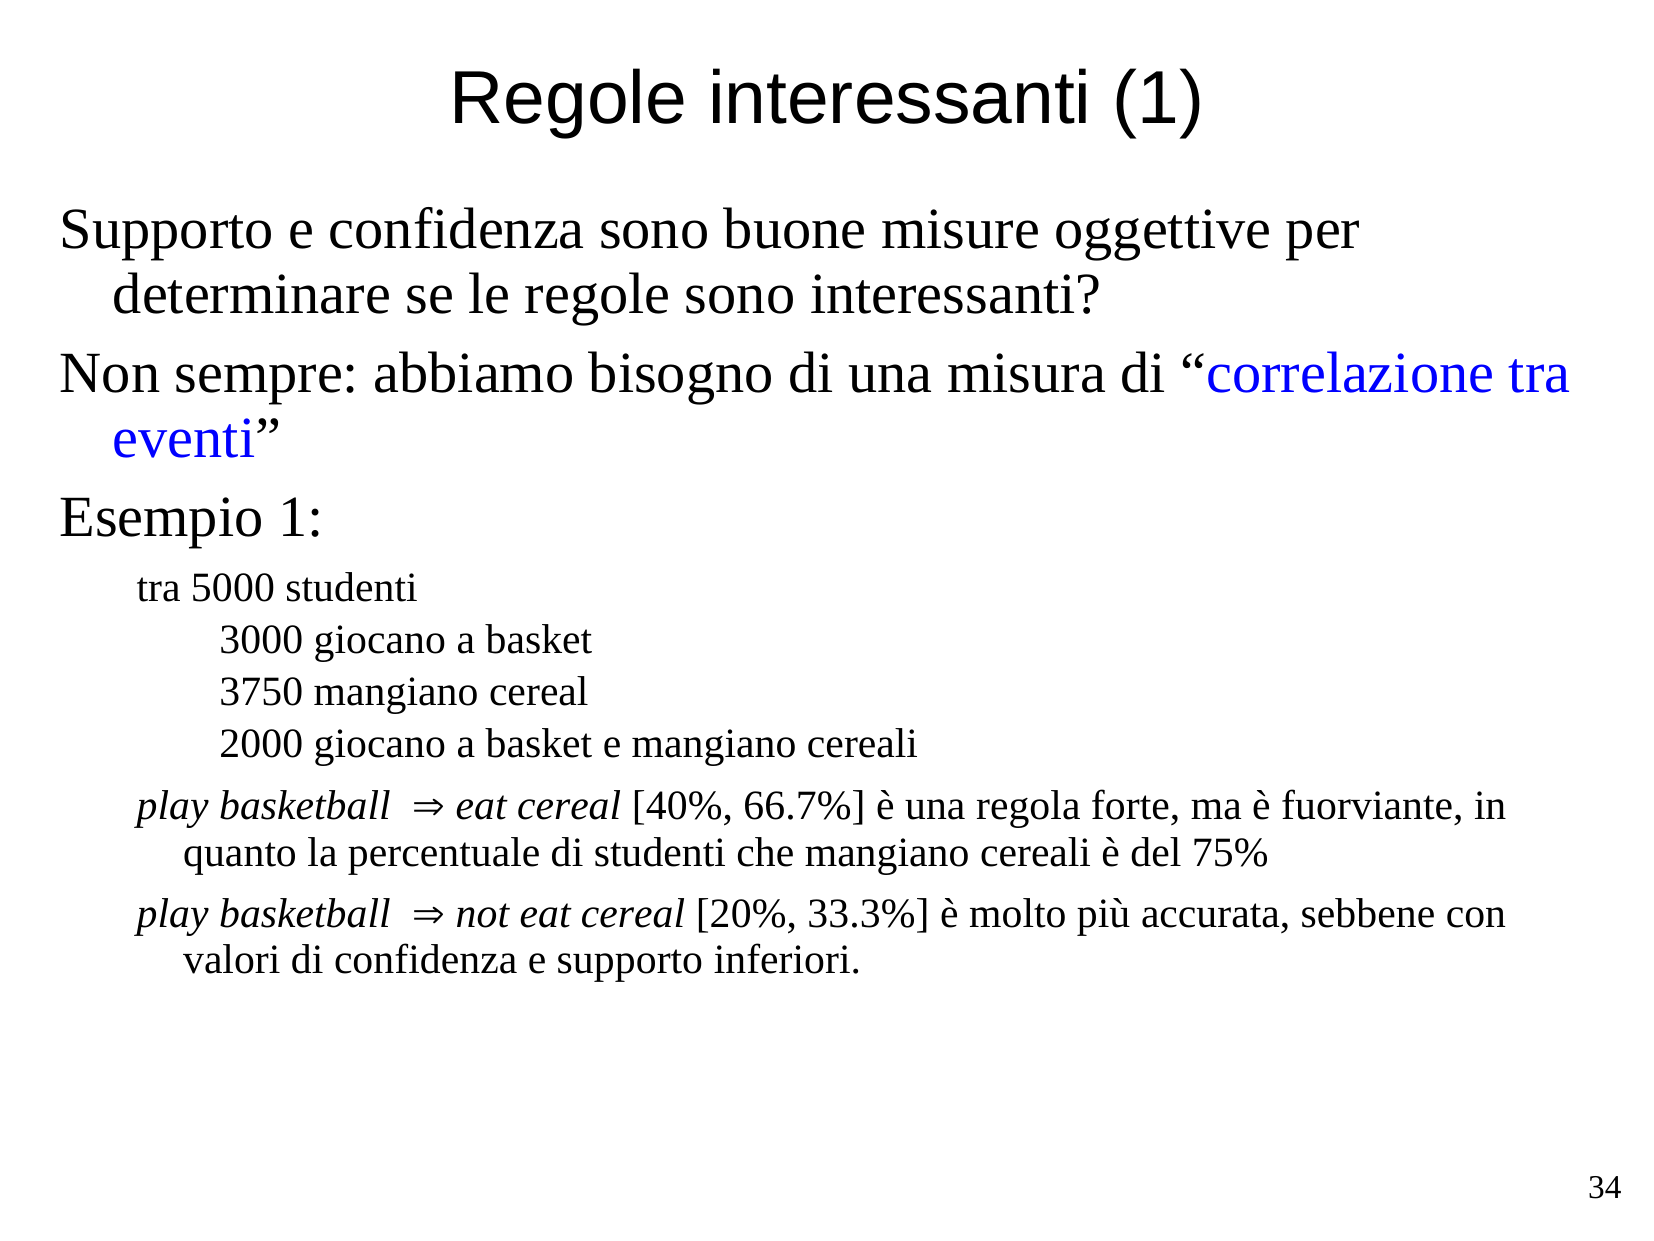

# Regole interessanti (1)
Supporto e confidenza sono buone misure oggettive per determinare se le regole sono interessanti?
Non sempre: abbiamo bisogno di una misura di “correlazione tra eventi”
Esempio 1:
tra 5000 studenti
3000 giocano a basket
3750 mangiano cereal
2000 giocano a basket e mangiano cereali
play basketball  eat cereal [40%, 66.7%] è una regola forte, ma è fuorviante, in quanto la percentuale di studenti che mangiano cereali è del 75%
play basketball  not eat cereal [20%, 33.3%] è molto più accurata, sebbene con valori di confidenza e supporto inferiori.